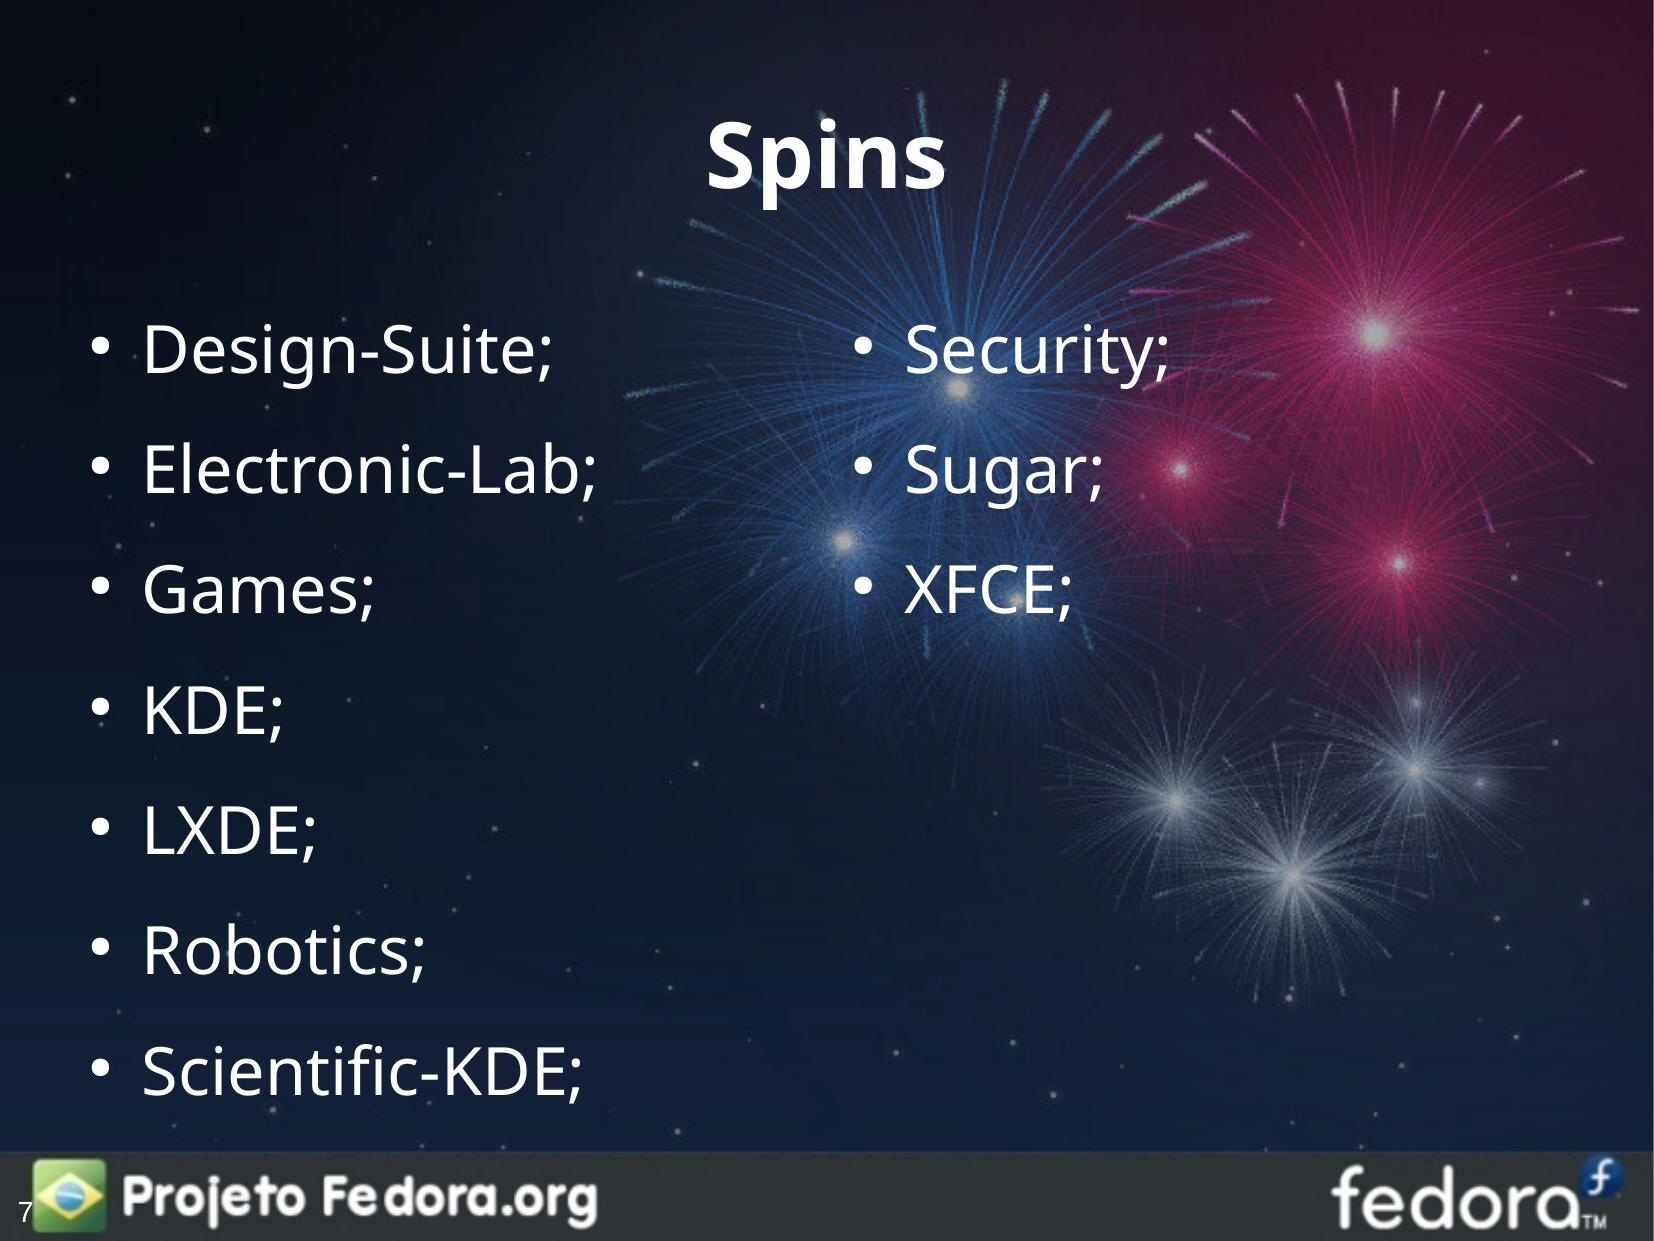

# Spins
Design-Suite;
Electronic-Lab;
Games;
KDE;
LXDE;
Robotics;
Scientific-KDE;
Security;
Sugar;
XFCE;
7